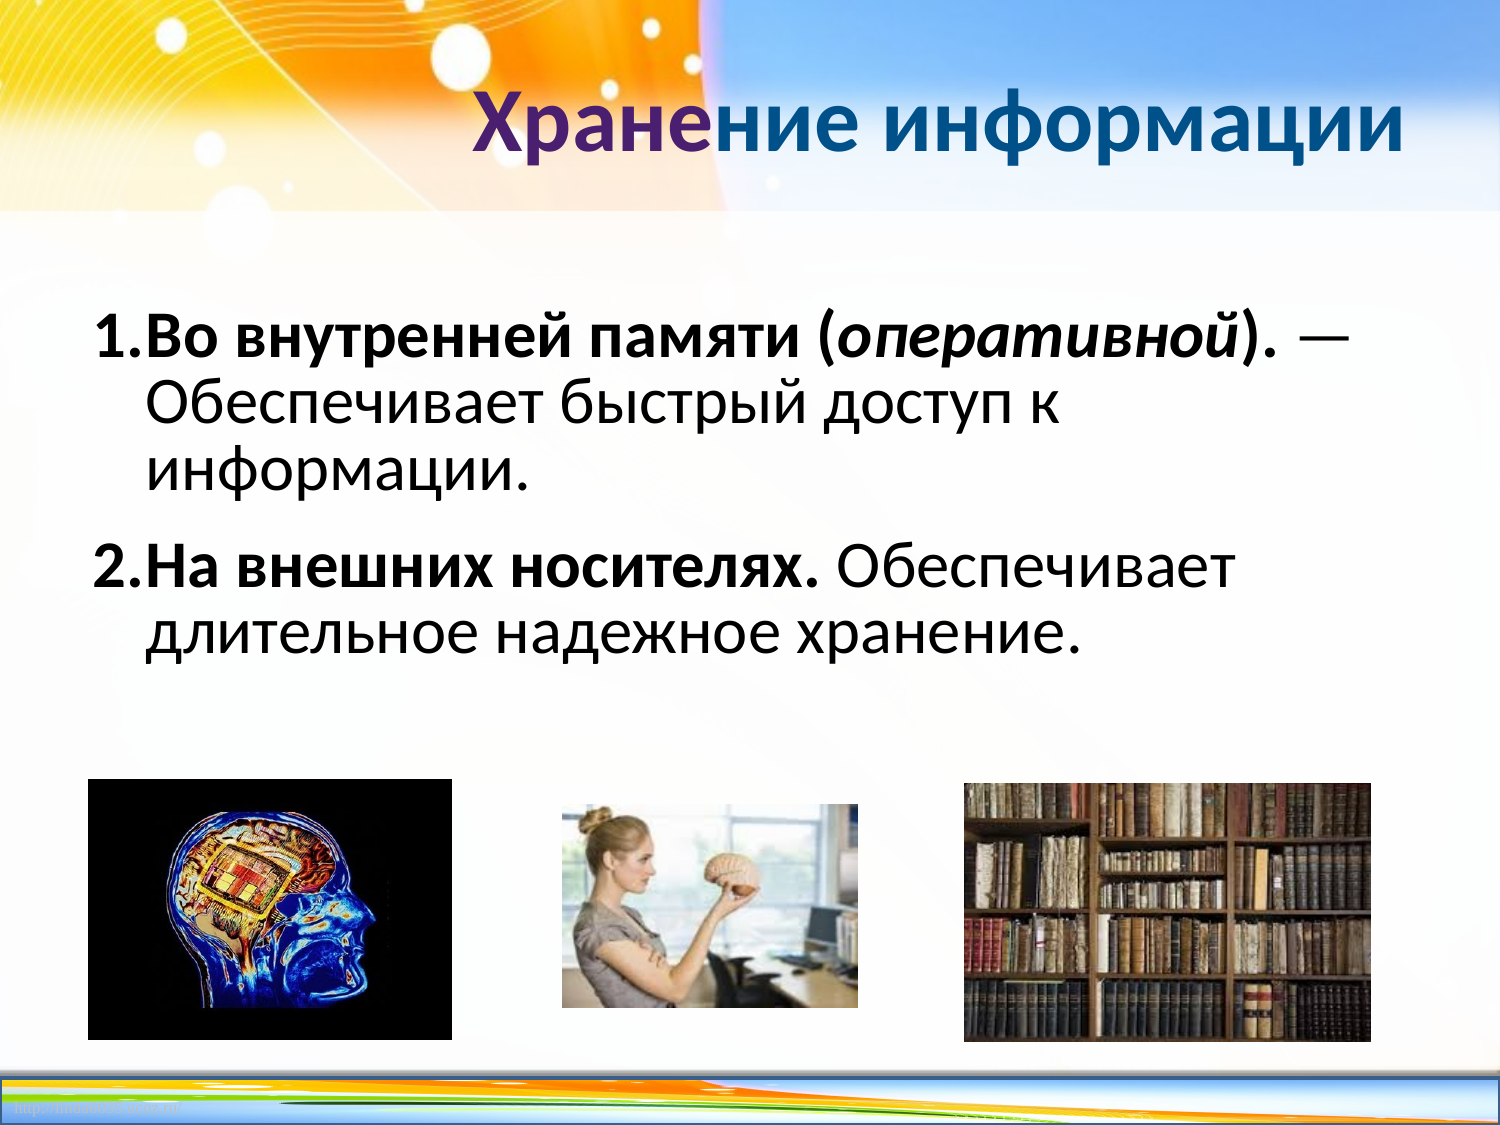

# Хранение информации
Во внутренней памяти (оперативной). — Обеспечивает быстрый доступ к информации.
На внешних носителях. Обеспечивает длительное надежное хранение.